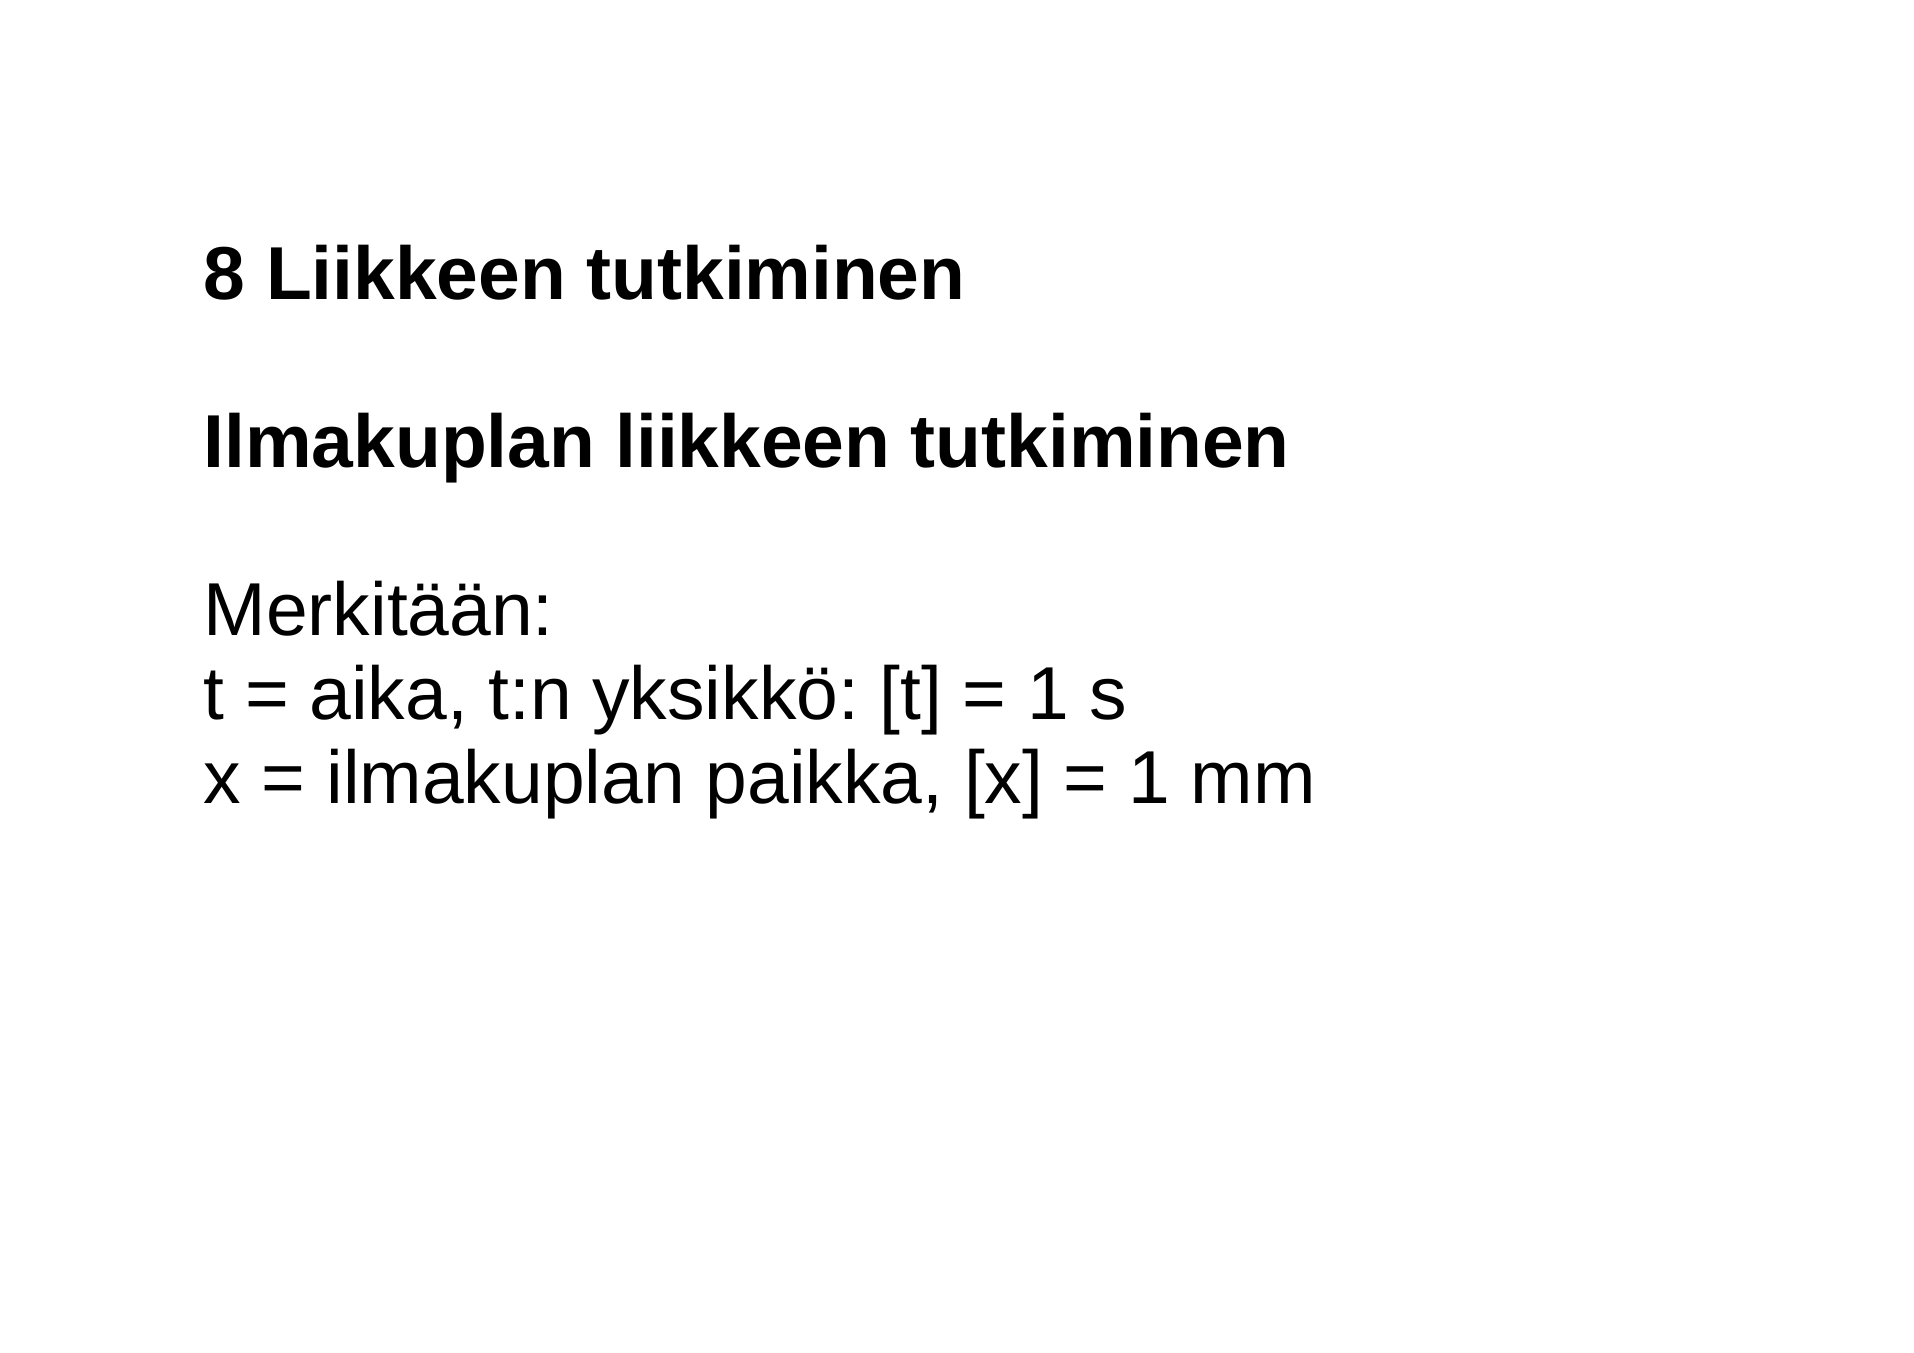

8 Liikkeen tutkiminen
Ilmakuplan liikkeen tutkiminen
Merkitään:
t = aika, t:n yksikkö: [t] = 1 s
x = ilmakuplan paikka, [x] = 1 mm